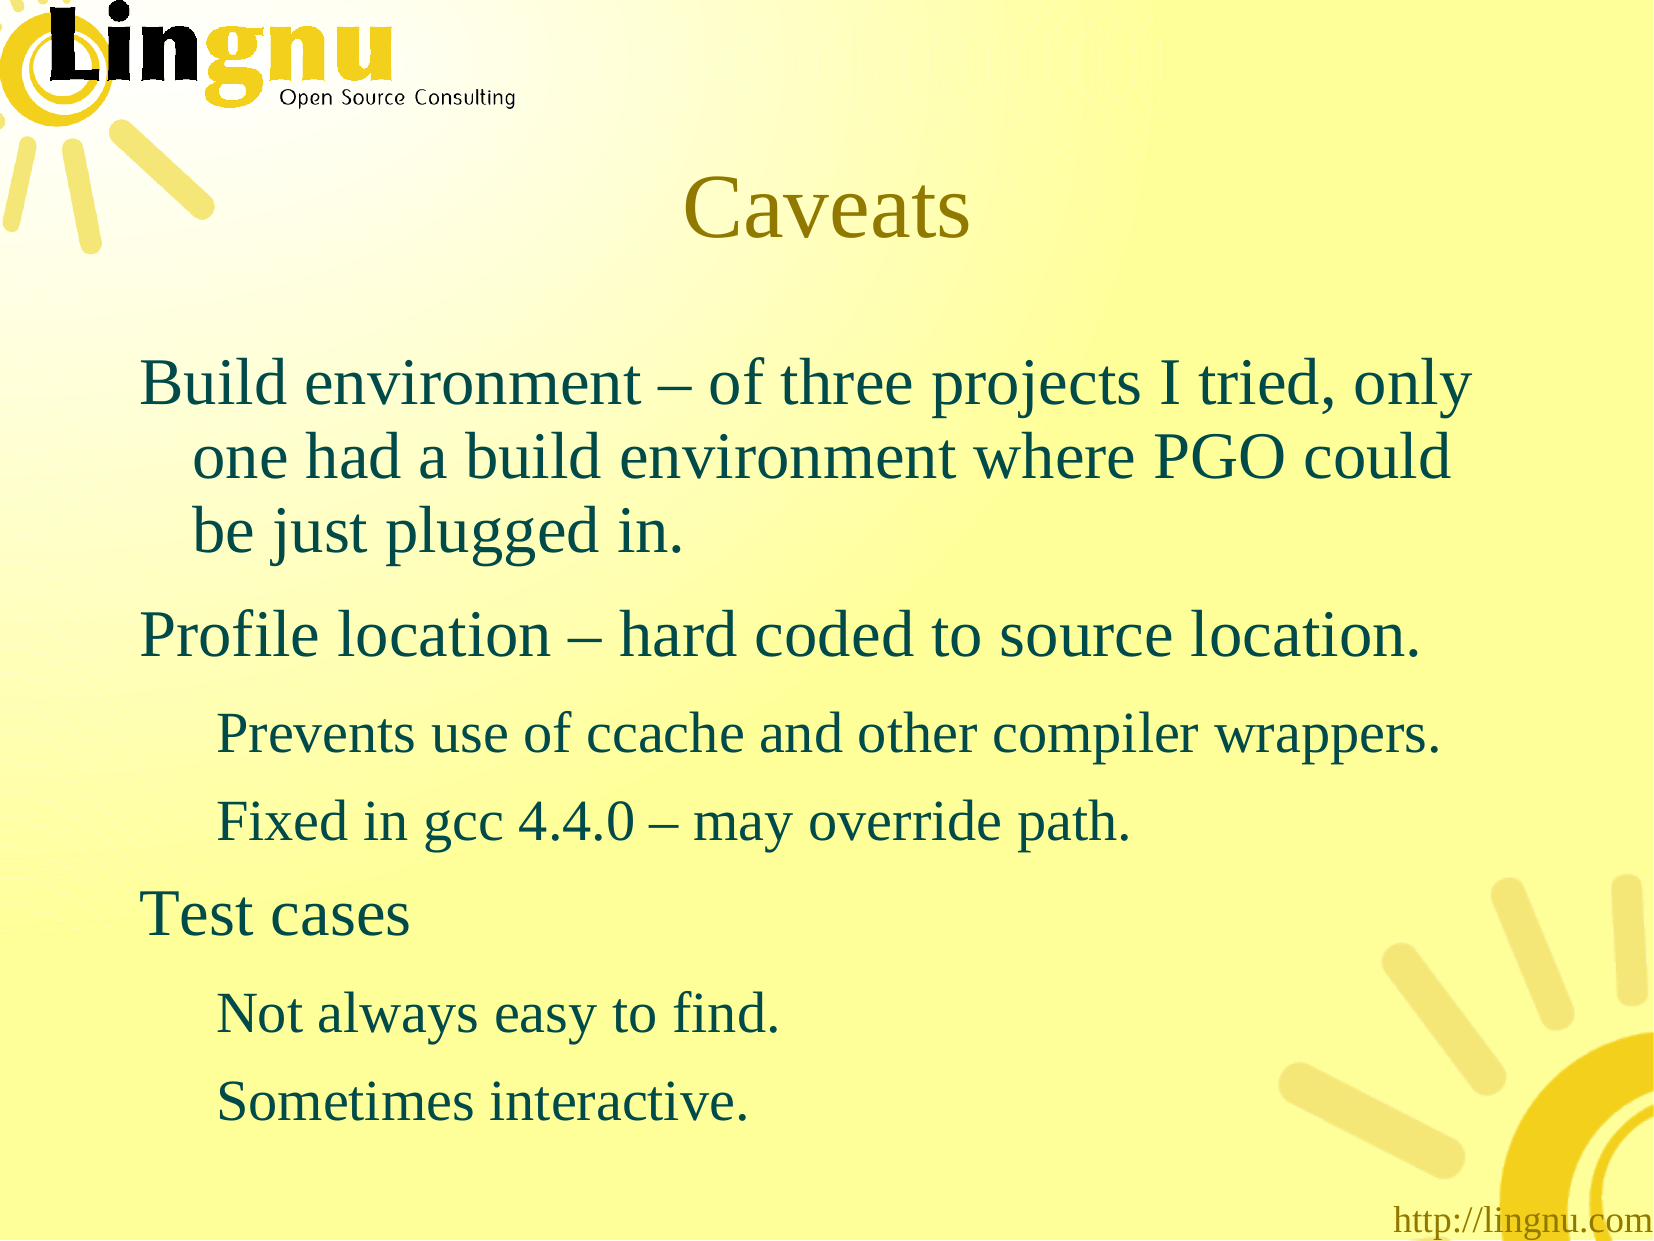

# Caveats
Build environment – of three projects I tried, only one had a build environment where PGO could be just plugged in.
Profile location – hard coded to source location.
Prevents use of ccache and other compiler wrappers.
Fixed in gcc 4.4.0 – may override path.
Test cases
Not always easy to find.
Sometimes interactive.